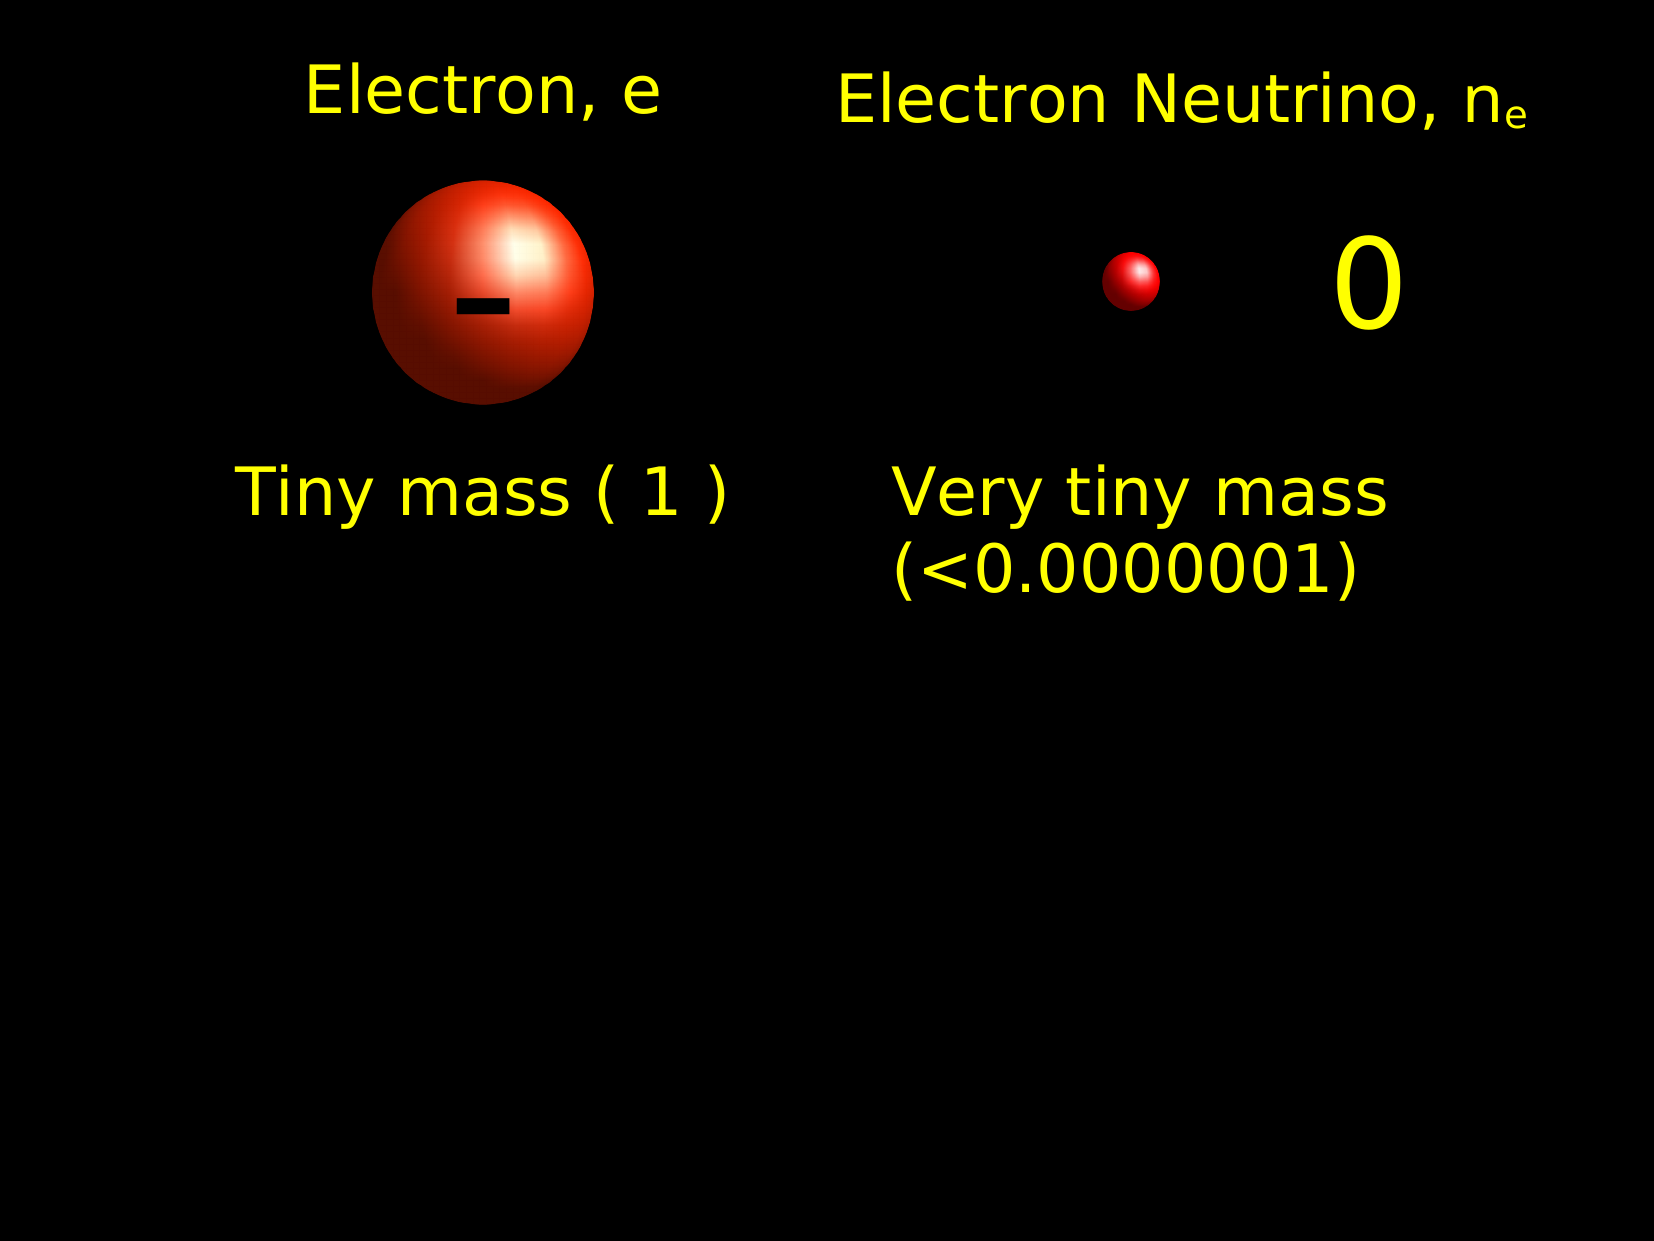

Electron, e
-
Tiny mass ( 1 )
Electron Neutrino, ne
0
Very tiny mass
(<0.0000001)